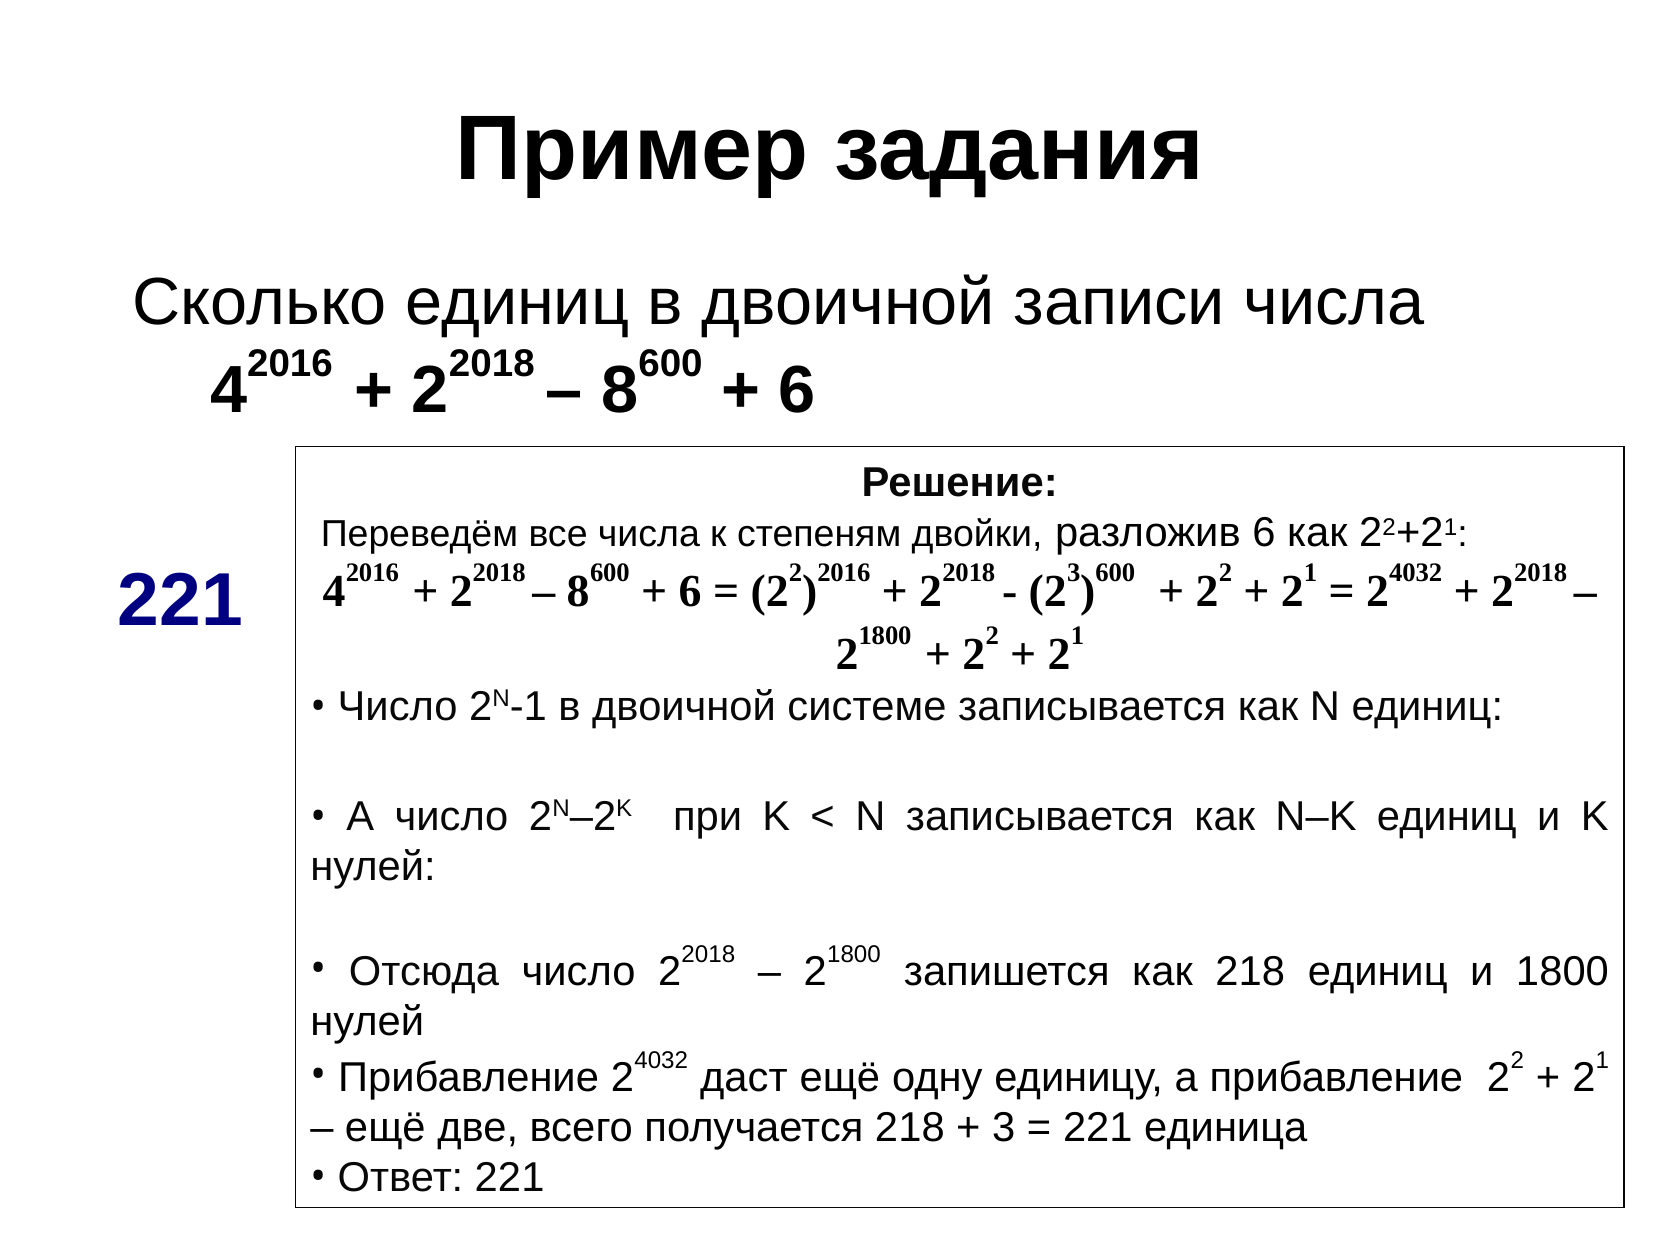

# Пример задания
Сколько единиц в двоичной записи числа
 42016 + 22018 – 8600 + 6
221
Решение:
 Переведём все числа к степеням двойки, разложив 6 как 22+21:
42016 + 22018 – 8600 + 6 = (22)2016 + 22018 - (23)600 + 22 + 21 = 24032 + 22018 – 21800 + 22 + 21
 Число 2N-1 в двоичной системе записывается как N единиц:
 А число 2N–2K при K < N записывается как N–K единиц и K нулей:
 Отсюда число 22018 – 21800 запишется как 218 единиц и 1800 нулей
 Прибавление 24032 даст ещё одну единицу, а прибавление 22 + 21 – ещё две, всего получается 218 + 3 = 221 единица
 Ответ: 221